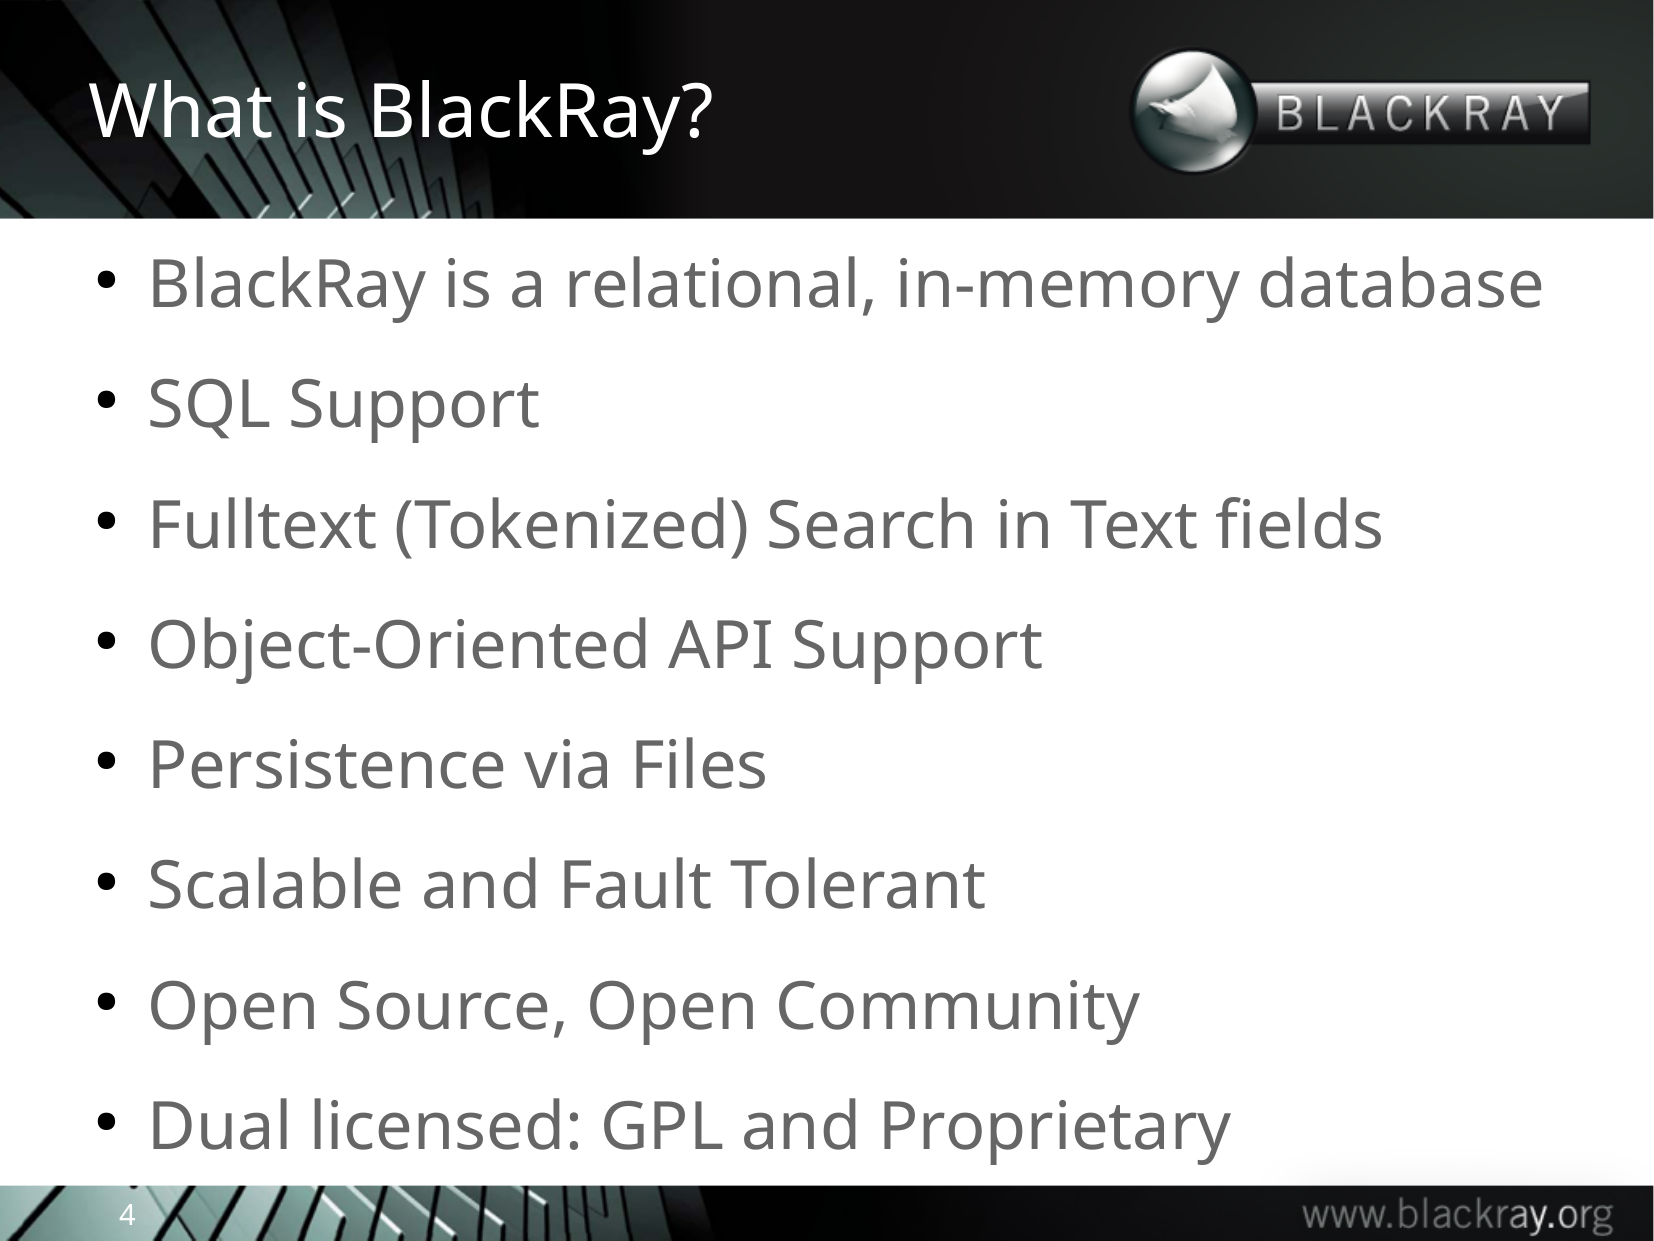

# What is BlackRay?
BlackRay is a relational, in-memory database
SQL Support
Fulltext (Tokenized) Search in Text fields
Object-Oriented API Support
Persistence via Files
Scalable and Fault Tolerant
Open Source, Open Community
Dual licensed: GPL and Proprietary